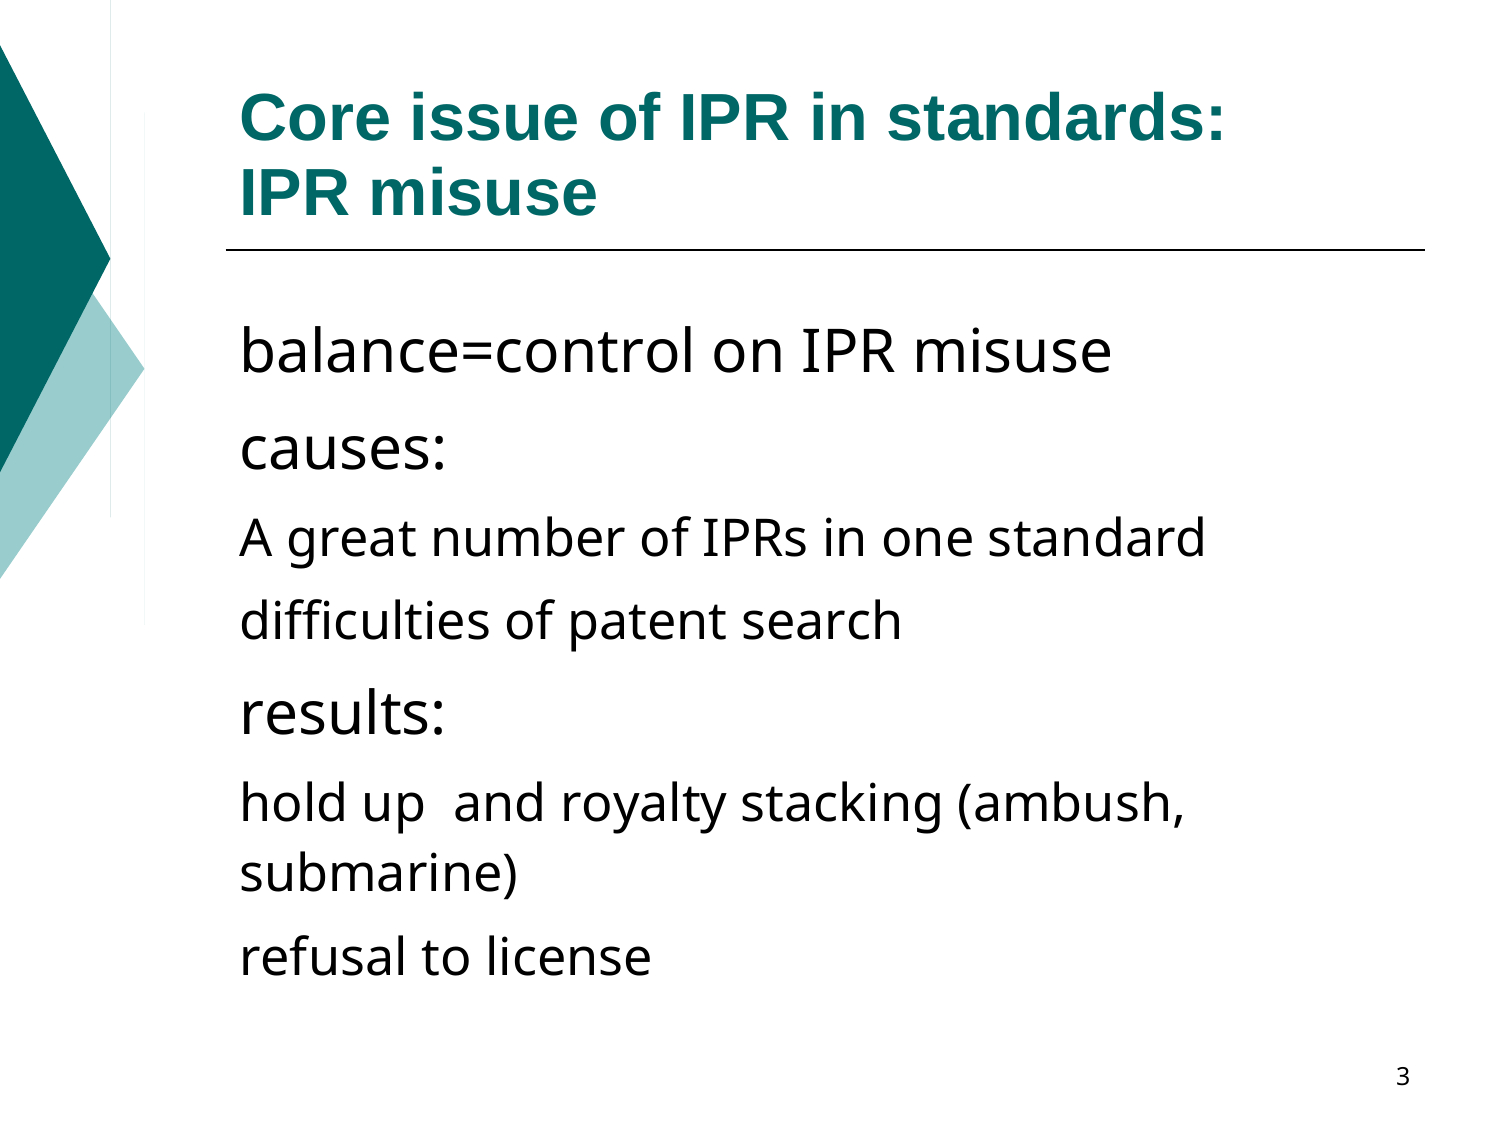

# Core issue of IPR in standards: IPR misuse
balance=control on IPR misuse
causes:
A great number of IPRs in one standard
difficulties of patent search
results:
hold up and royalty stacking (ambush, submarine)
refusal to license
3